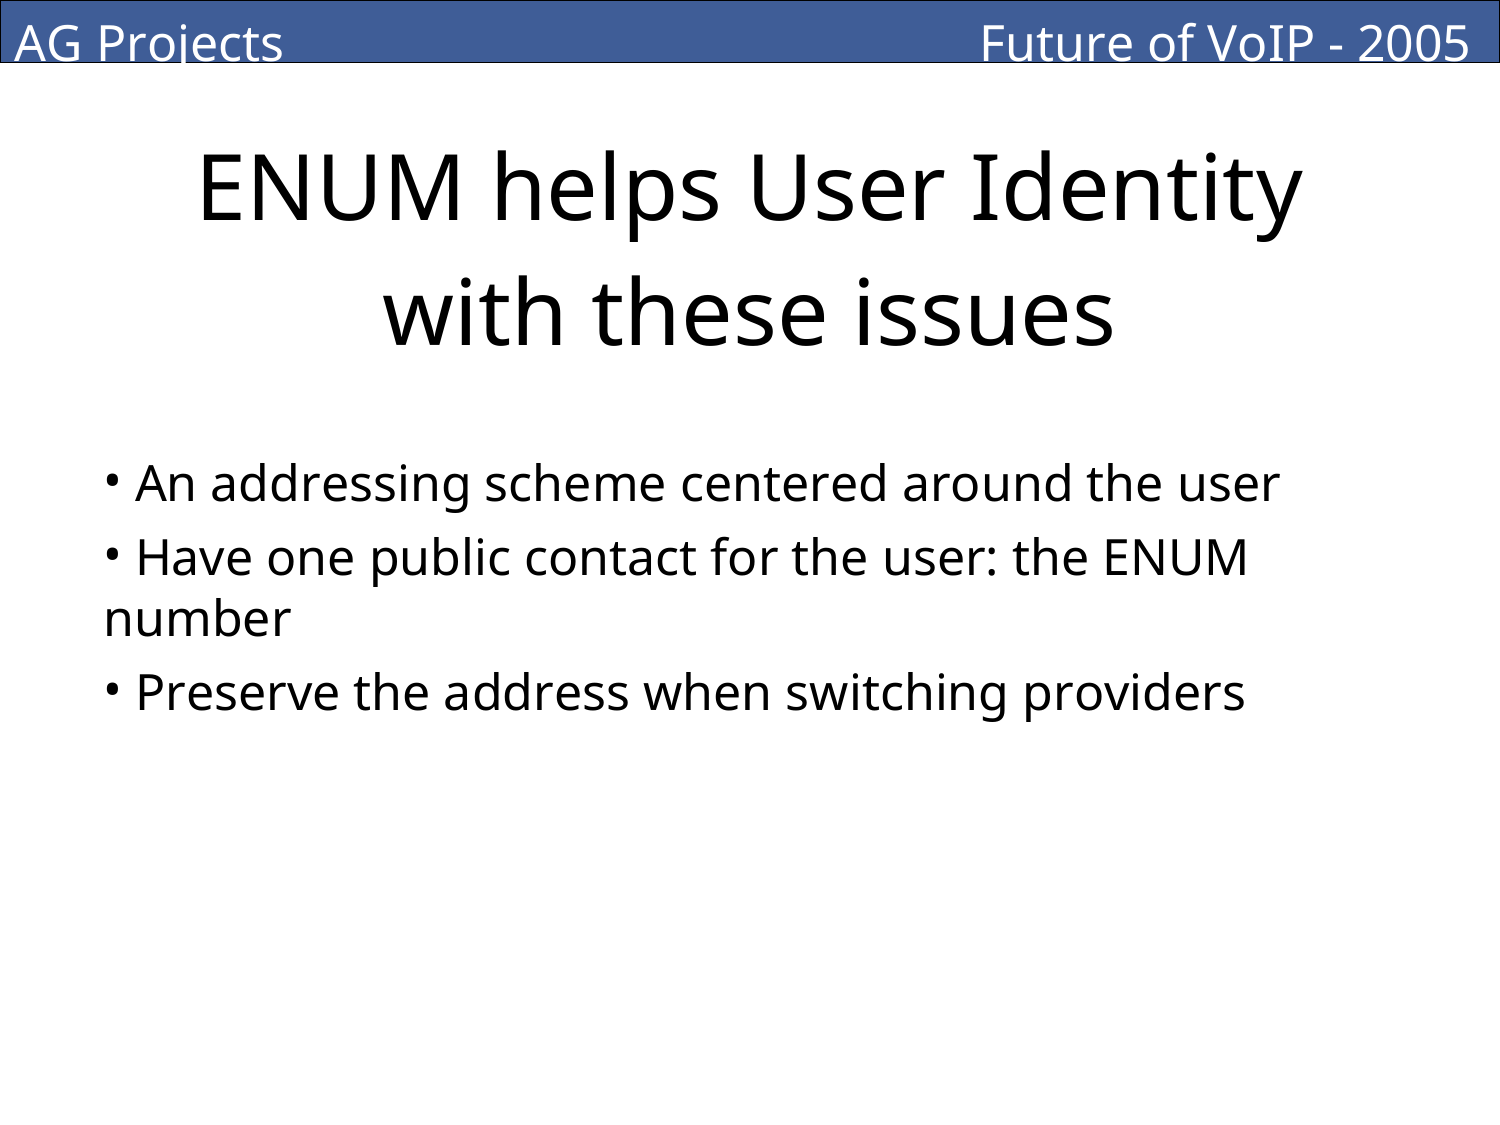

ENUM helps User Identity
with these issues
# An addressing scheme centered around the user
 Have one public contact for the user: the ENUM number
 Preserve the address when switching providers